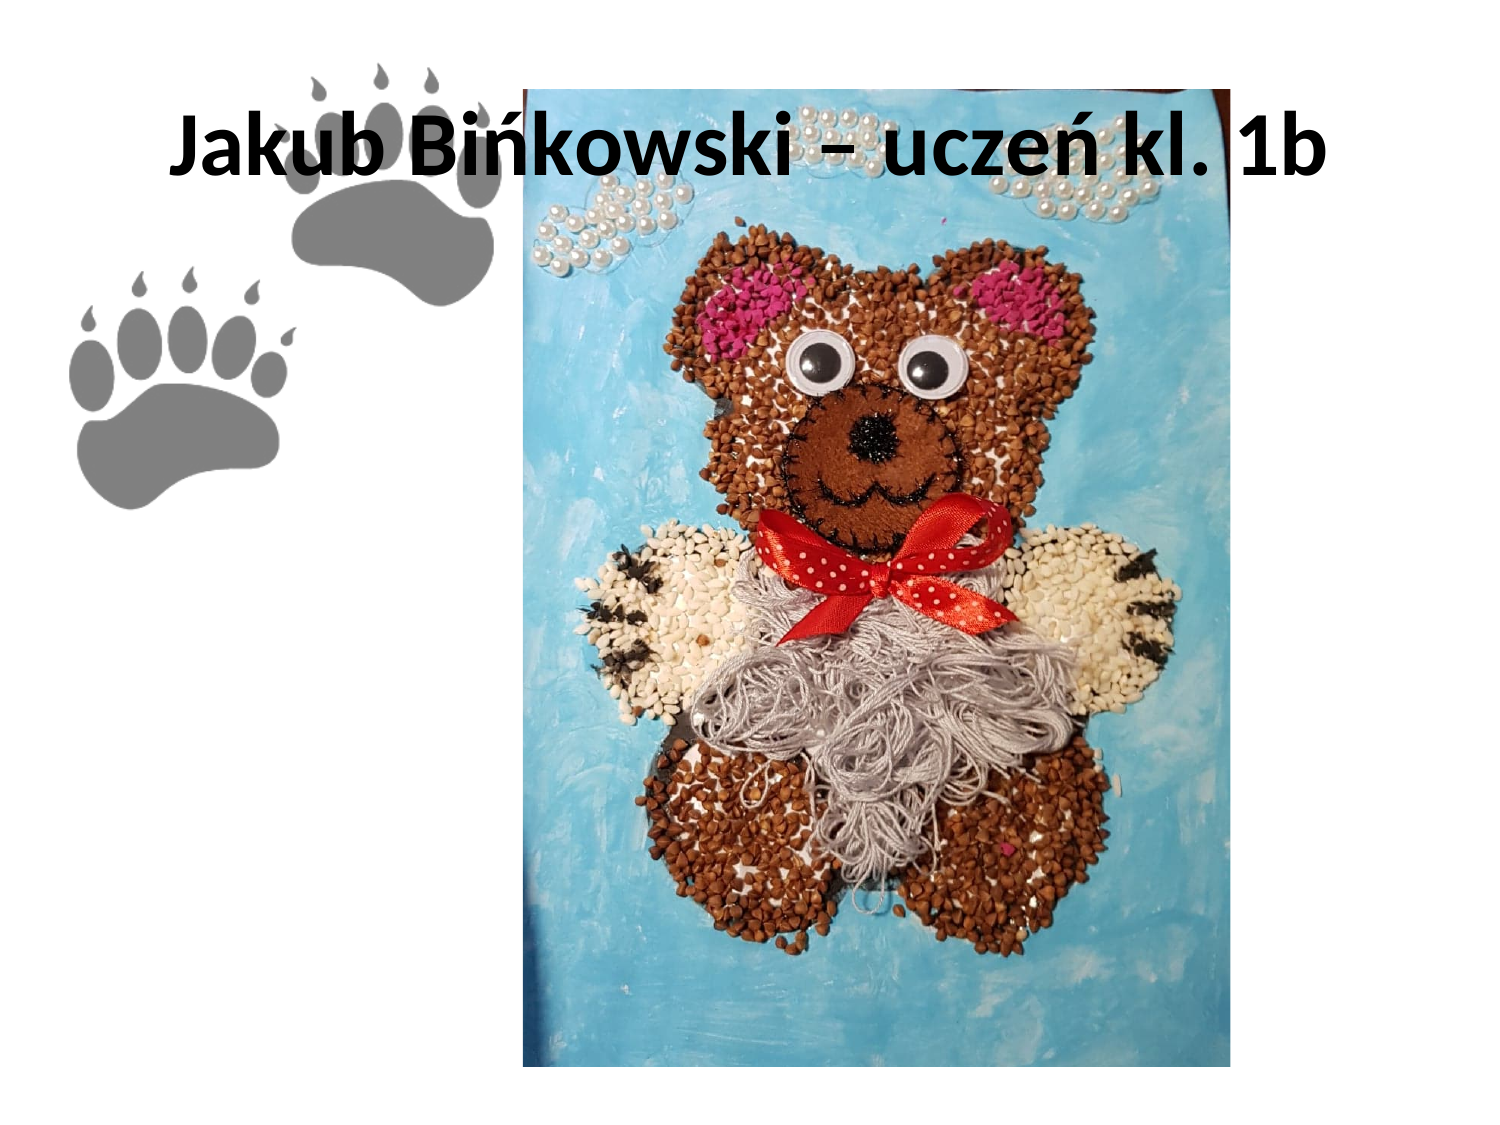

# Jakub Bińkowski – uczeń kl. 1b